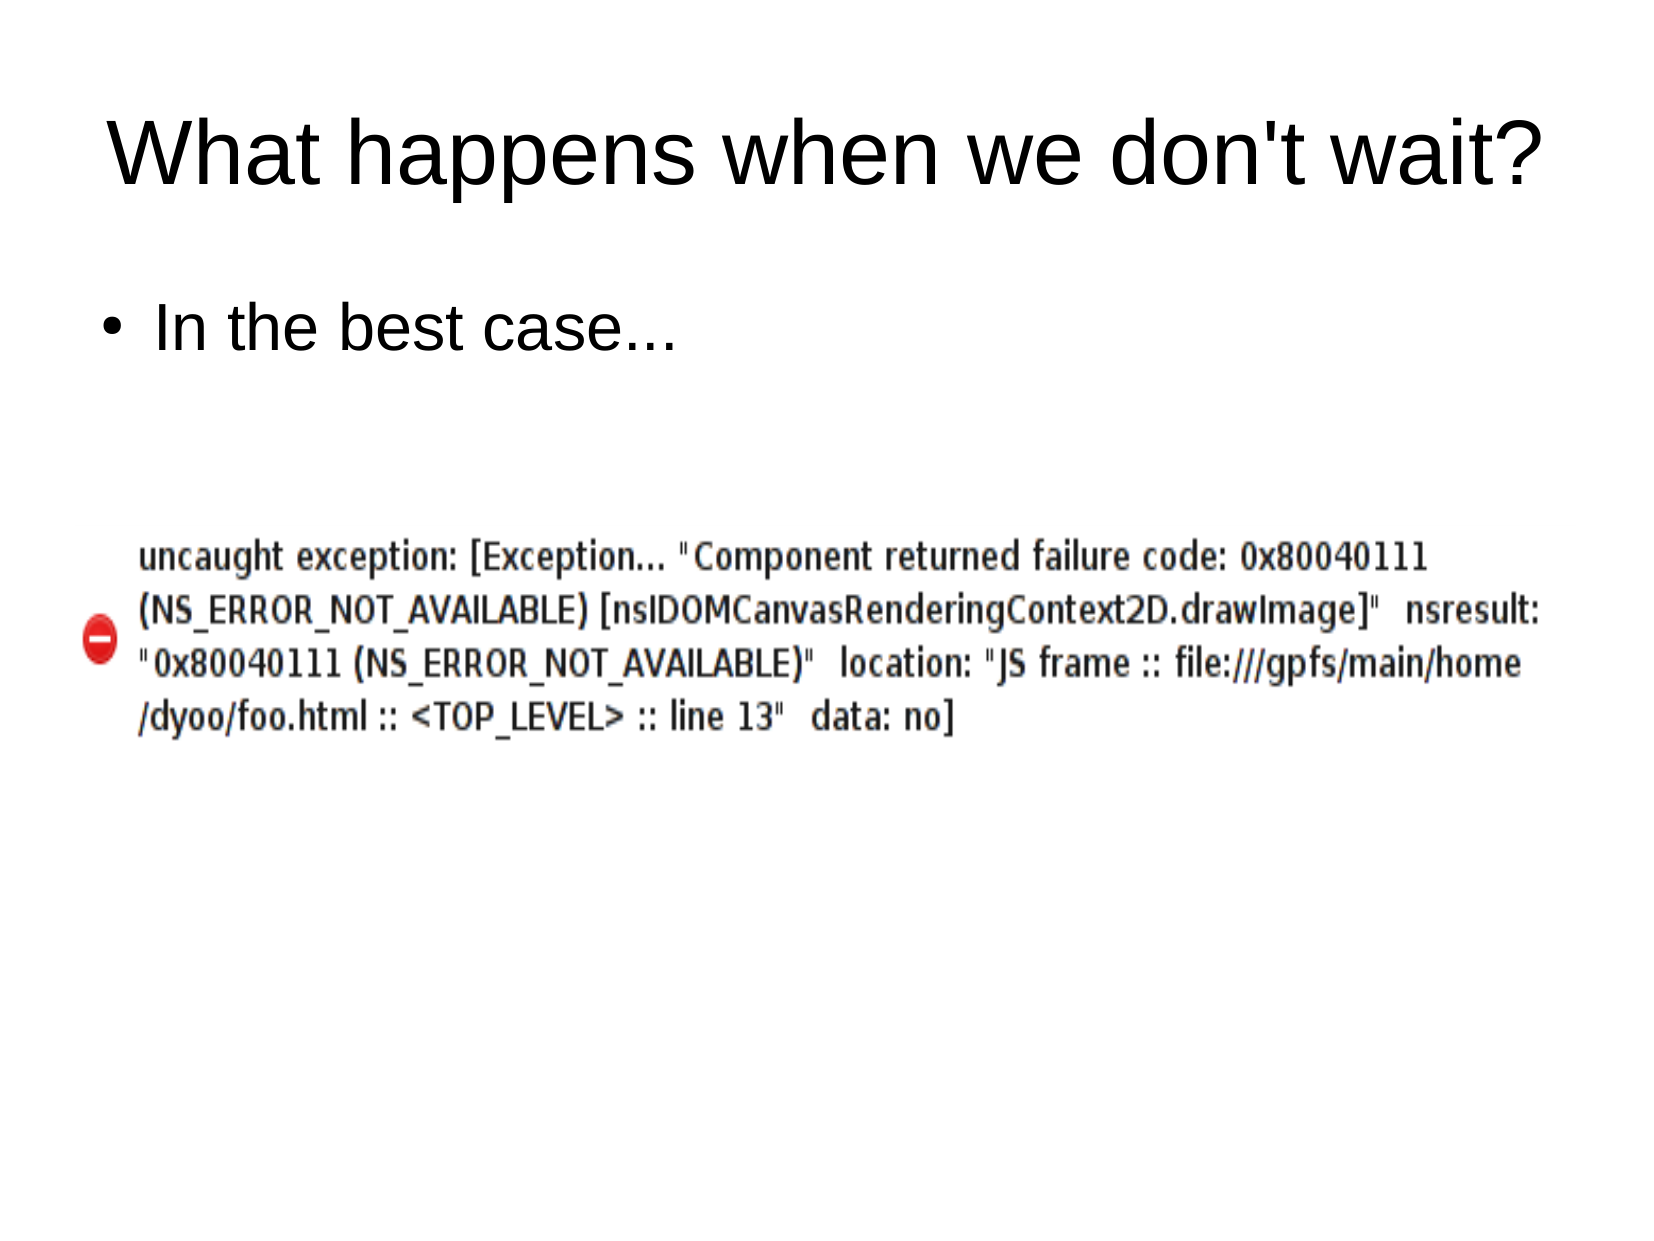

# What happens when we don't wait?
In the best case...